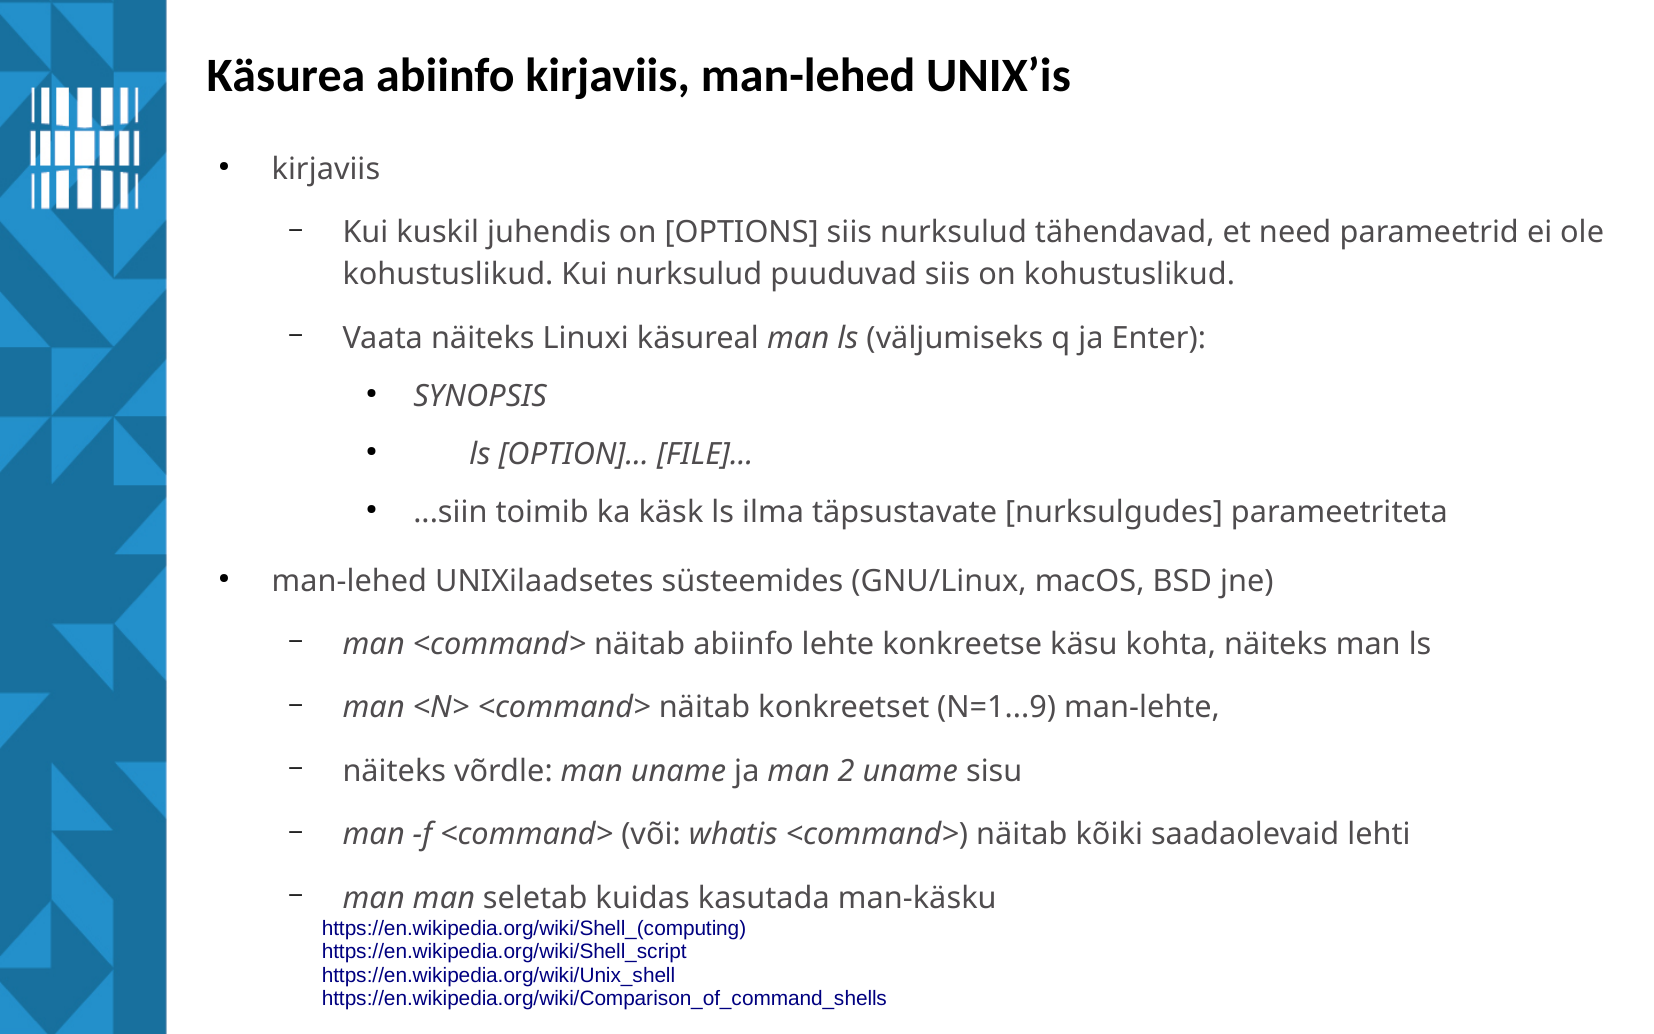

# Käsurea abiinfo kirjaviis, man-lehed UNIX’is
kirjaviis
Kui kuskil juhendis on [OPTIONS] siis nurksulud tähendavad, et need parameetrid ei ole kohustuslikud. Kui nurksulud puuduvad siis on kohustuslikud.
Vaata näiteks Linuxi käsureal man ls (väljumiseks q ja Enter):
SYNOPSIS
 ls [OPTION]... [FILE]...
...siin toimib ka käsk ls ilma täpsustavate [nurksulgudes] parameetriteta
man-lehed UNIXilaadsetes süsteemides (GNU/Linux, macOS, BSD jne)
man <command> näitab abiinfo lehte konkreetse käsu kohta, näiteks man ls
man <N> <command> näitab konkreetset (N=1...9) man-lehte,
näiteks võrdle: man uname ja man 2 uname sisu
man -f <command> (või: whatis <command>) näitab kõiki saadaolevaid lehti
man man seletab kuidas kasutada man-käsku
https://en.wikipedia.org/wiki/Shell_(computing)
https://en.wikipedia.org/wiki/Shell_script
https://en.wikipedia.org/wiki/Unix_shell
https://en.wikipedia.org/wiki/Comparison_of_command_shells